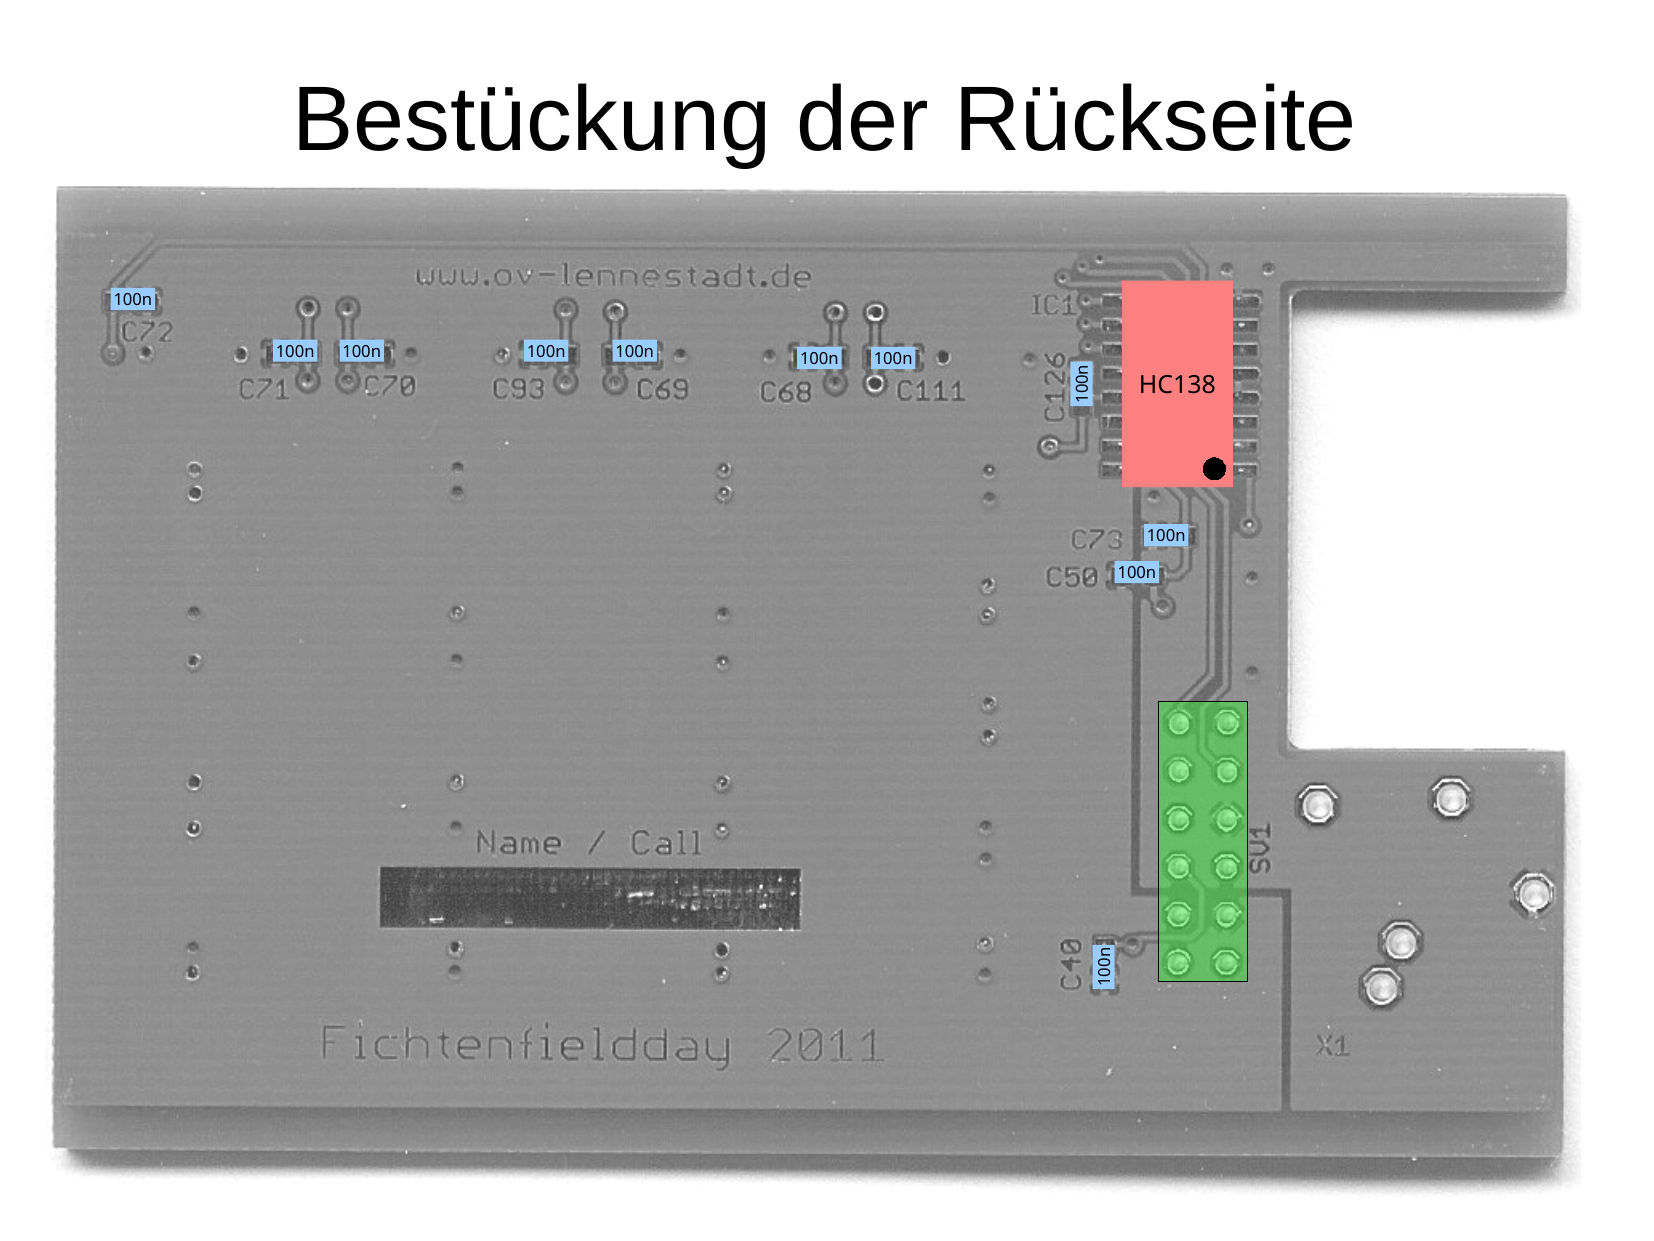

# Bestückung der Rückseite
HC138
100n
100n
100n
100n
100n
100n
100n
100n
100n
100n
100n